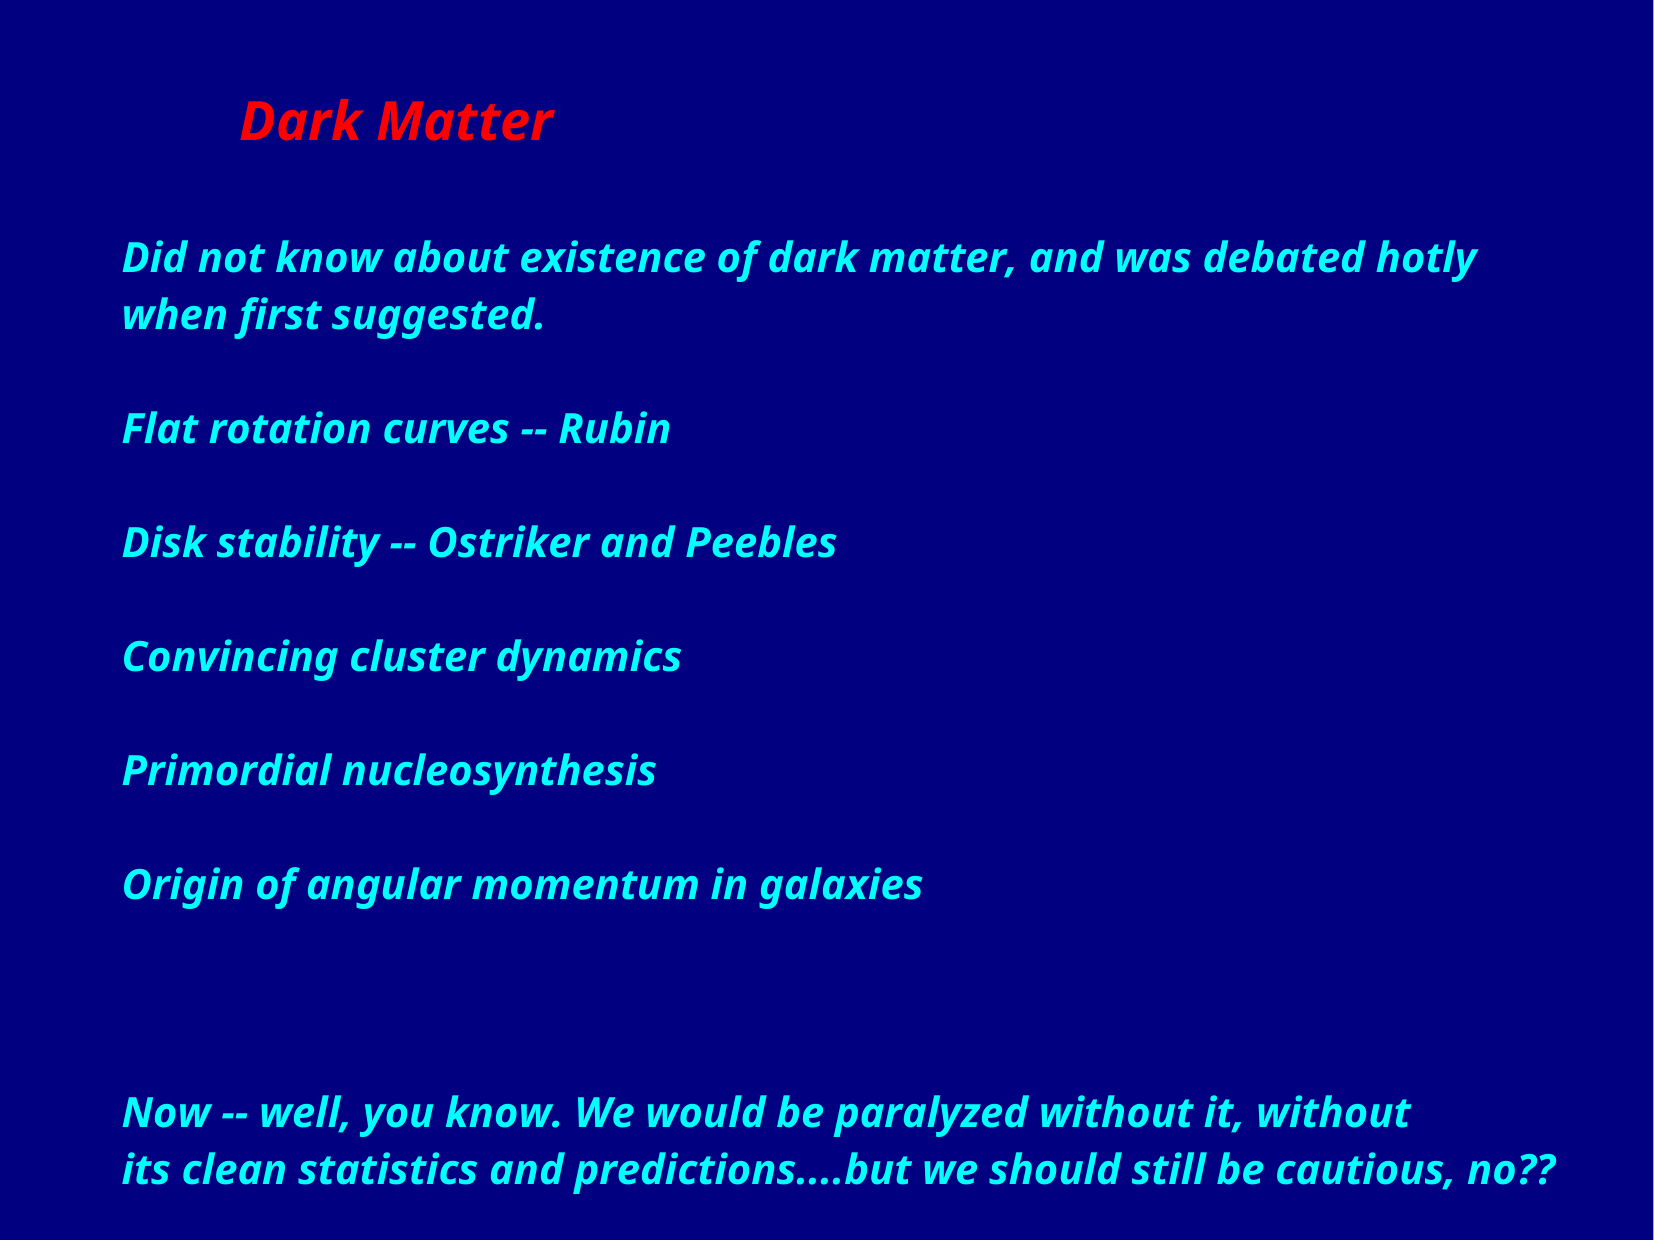

Dark Matter
Did not know about existence of dark matter, and was debated hotly
when first suggested.
Flat rotation curves -- Rubin
Disk stability -- Ostriker and Peebles
Convincing cluster dynamics
Primordial nucleosynthesis
Origin of angular momentum in galaxies
Now -- well, you know. We would be paralyzed without it, without
its clean statistics and predictions....but we should still be cautious, no??